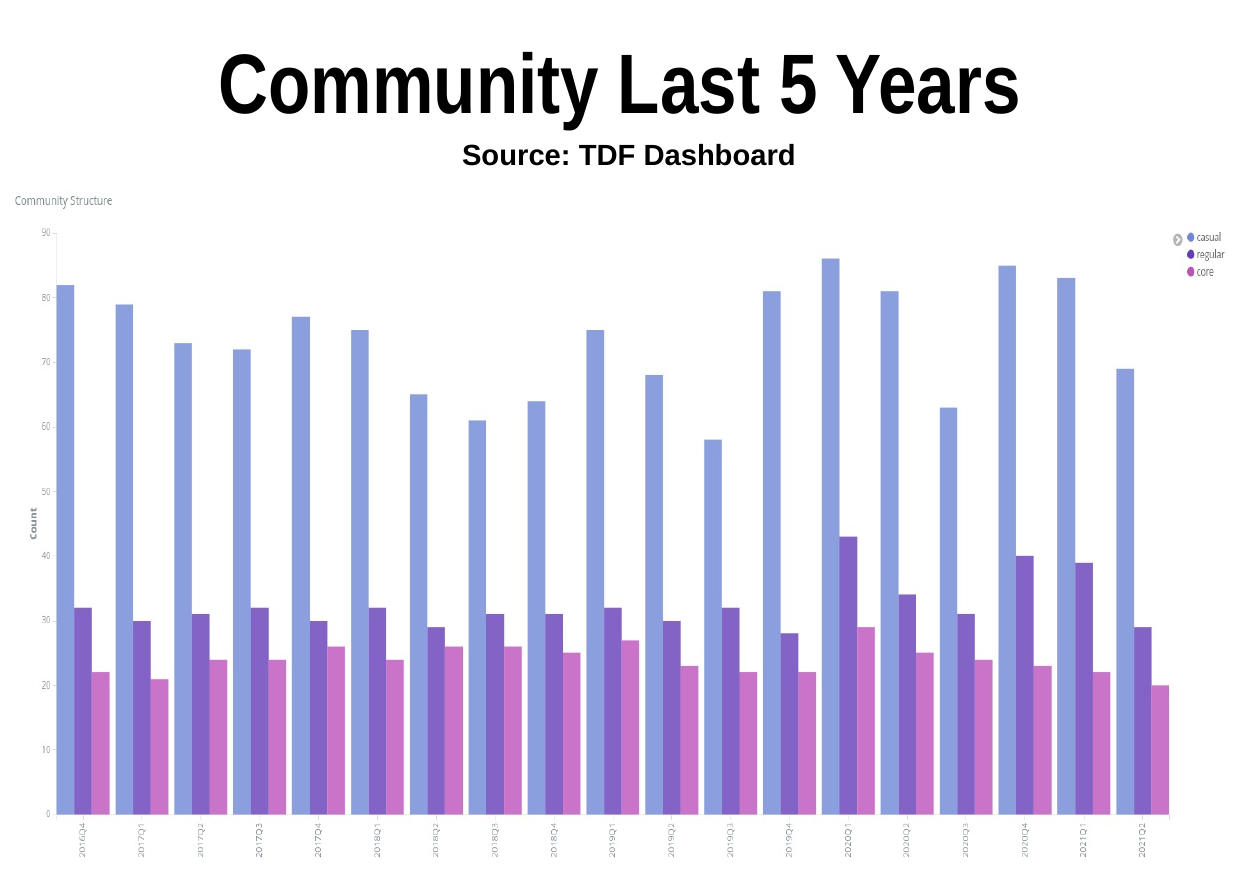

# Community Last 5 Years
Source: TDF Dashboard